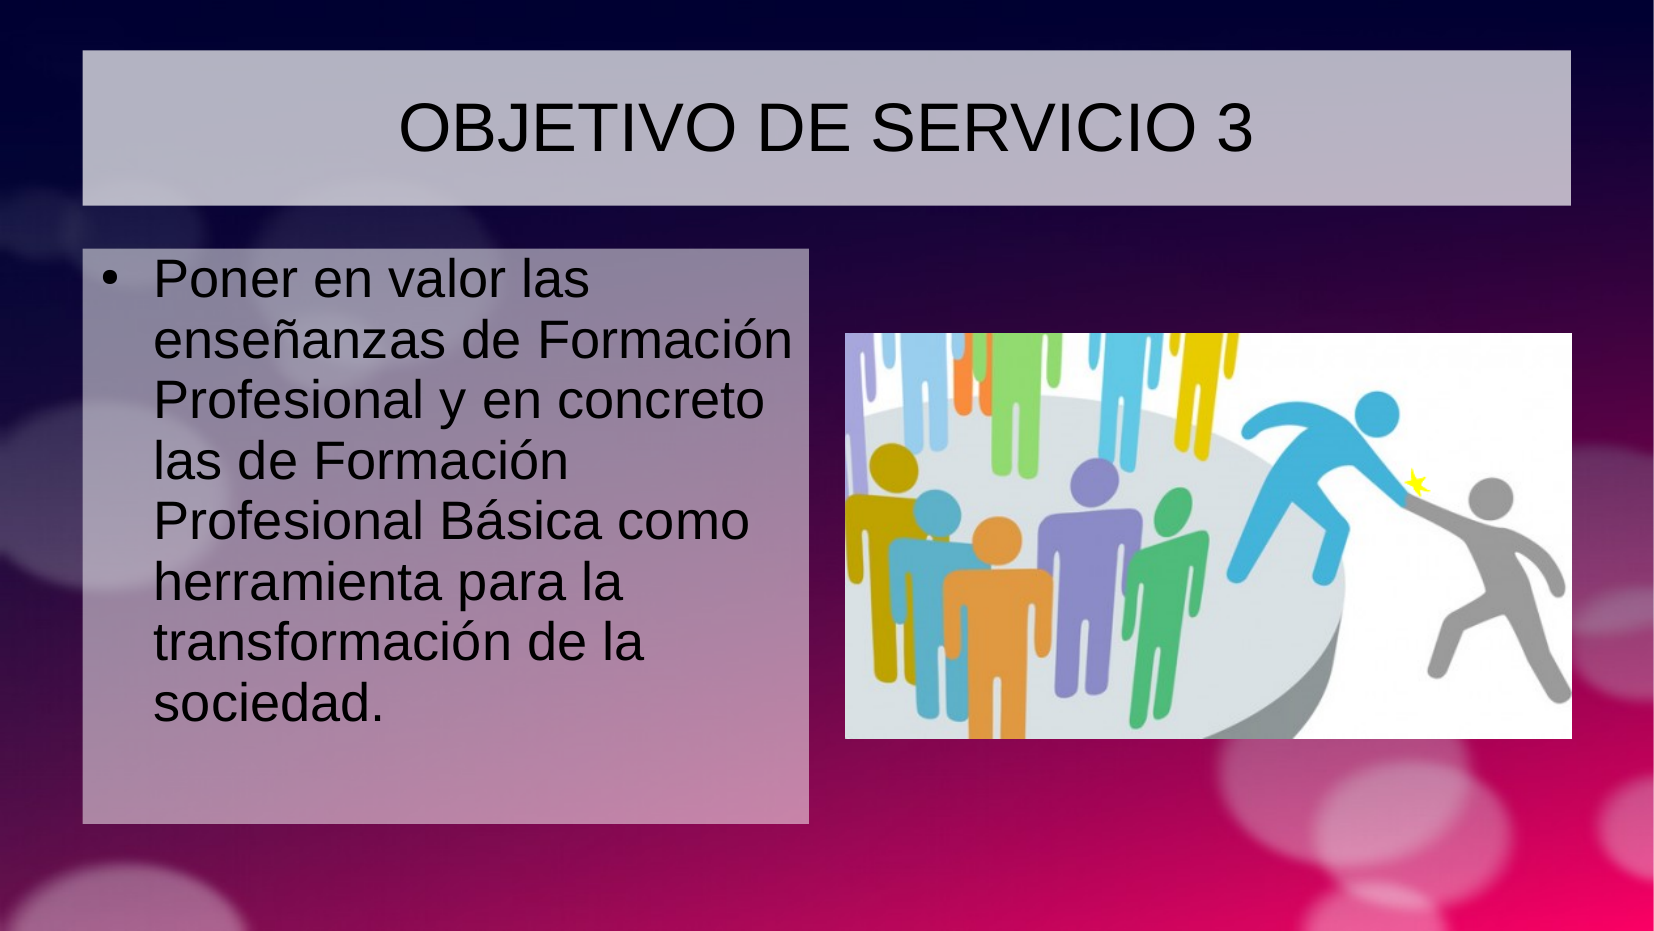

# OBJETIVO DE SERVICIO 3
Poner en valor las enseñanzas de Formación Profesional y en concreto las de Formación Profesional Básica como herramienta para la transformación de la sociedad.